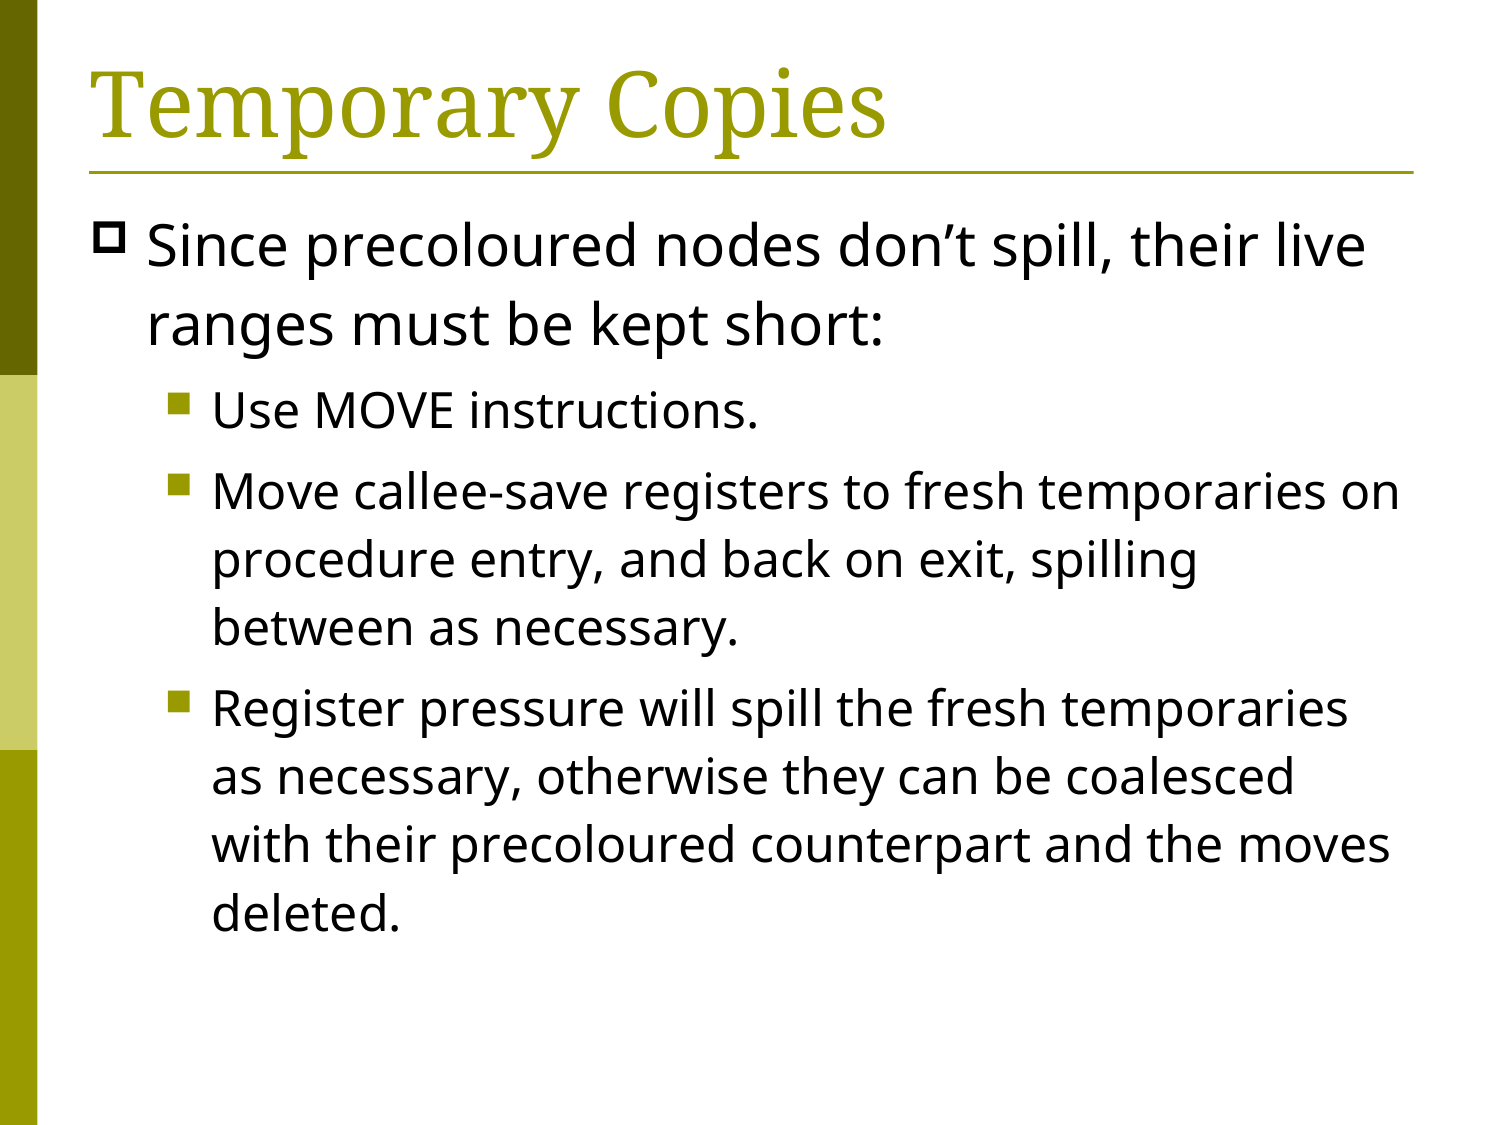

# Temporary Copies
Since precoloured nodes don’t spill, their live ranges must be kept short:
Use MOVE instructions.
Move callee-save registers to fresh temporaries on procedure entry, and back on exit, spilling between as necessary.
Register pressure will spill the fresh temporaries as necessary, otherwise they can be coalesced with their precoloured counterpart and the moves deleted.